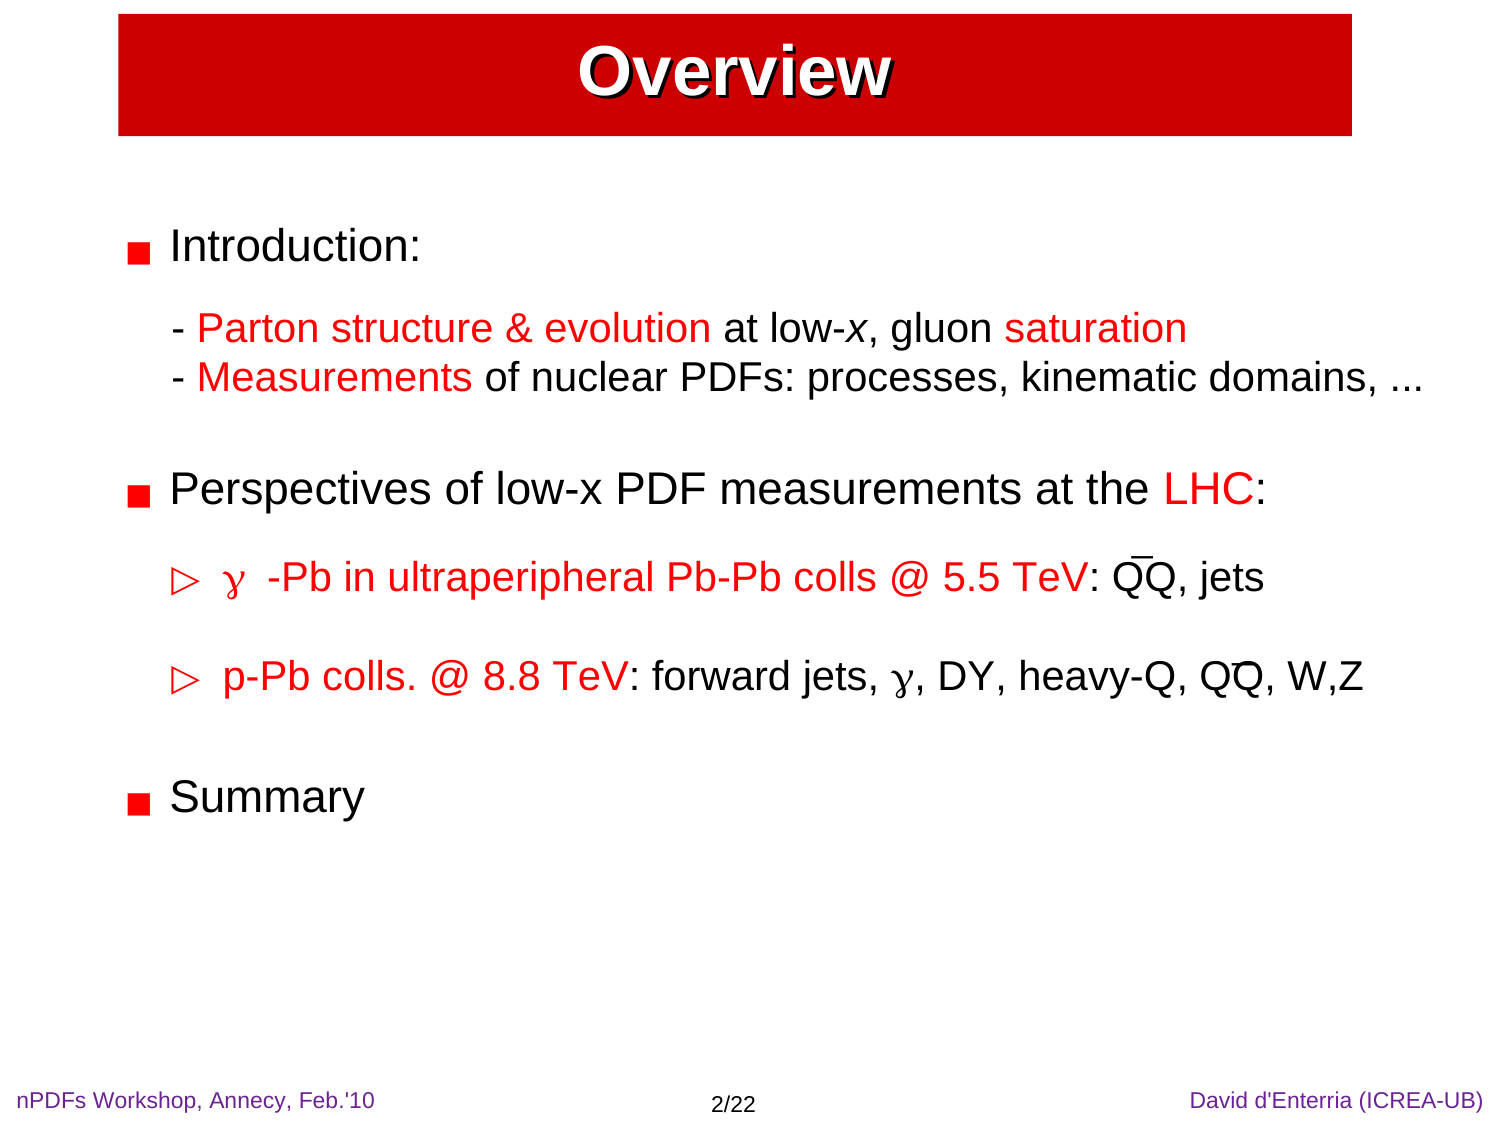

# Overview
■ Introduction:
 - Parton structure & evolution at low-x, gluon saturation
 - Measurements of nuclear PDFs: processes, kinematic domains, ...
■ Perspectives of low-x PDF measurements at the LHC:
 ▷ g -Pb in ultraperipheral Pb-Pb colls @ 5.5 TeV: QQ, jets
 ▷ p-Pb colls. @ 8.8 TeV: forward jets, g, DY, heavy-Q, QQ, W,Z
■ Summary
_
_